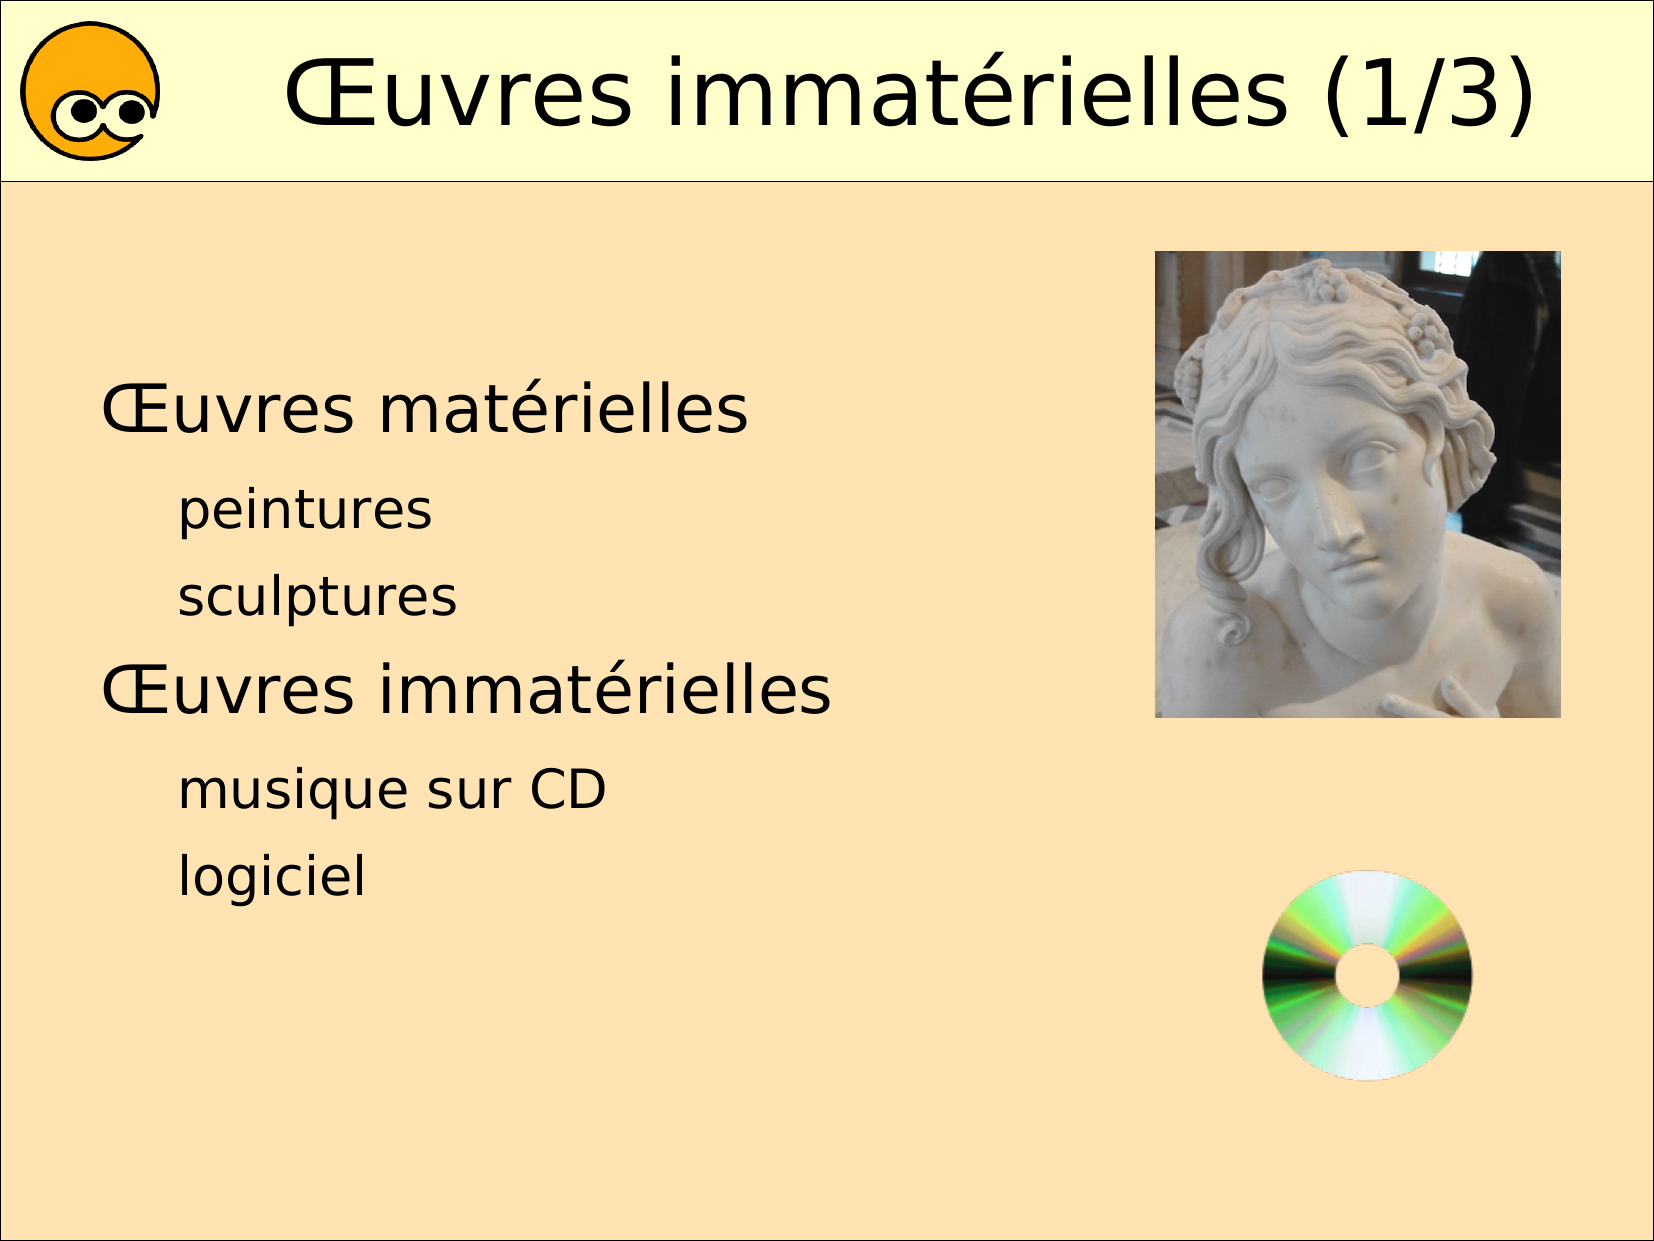

# Œuvres immatérielles (1/3)
Œuvres matérielles
peintures
sculptures
Œuvres immatérielles
musique sur CD
logiciel